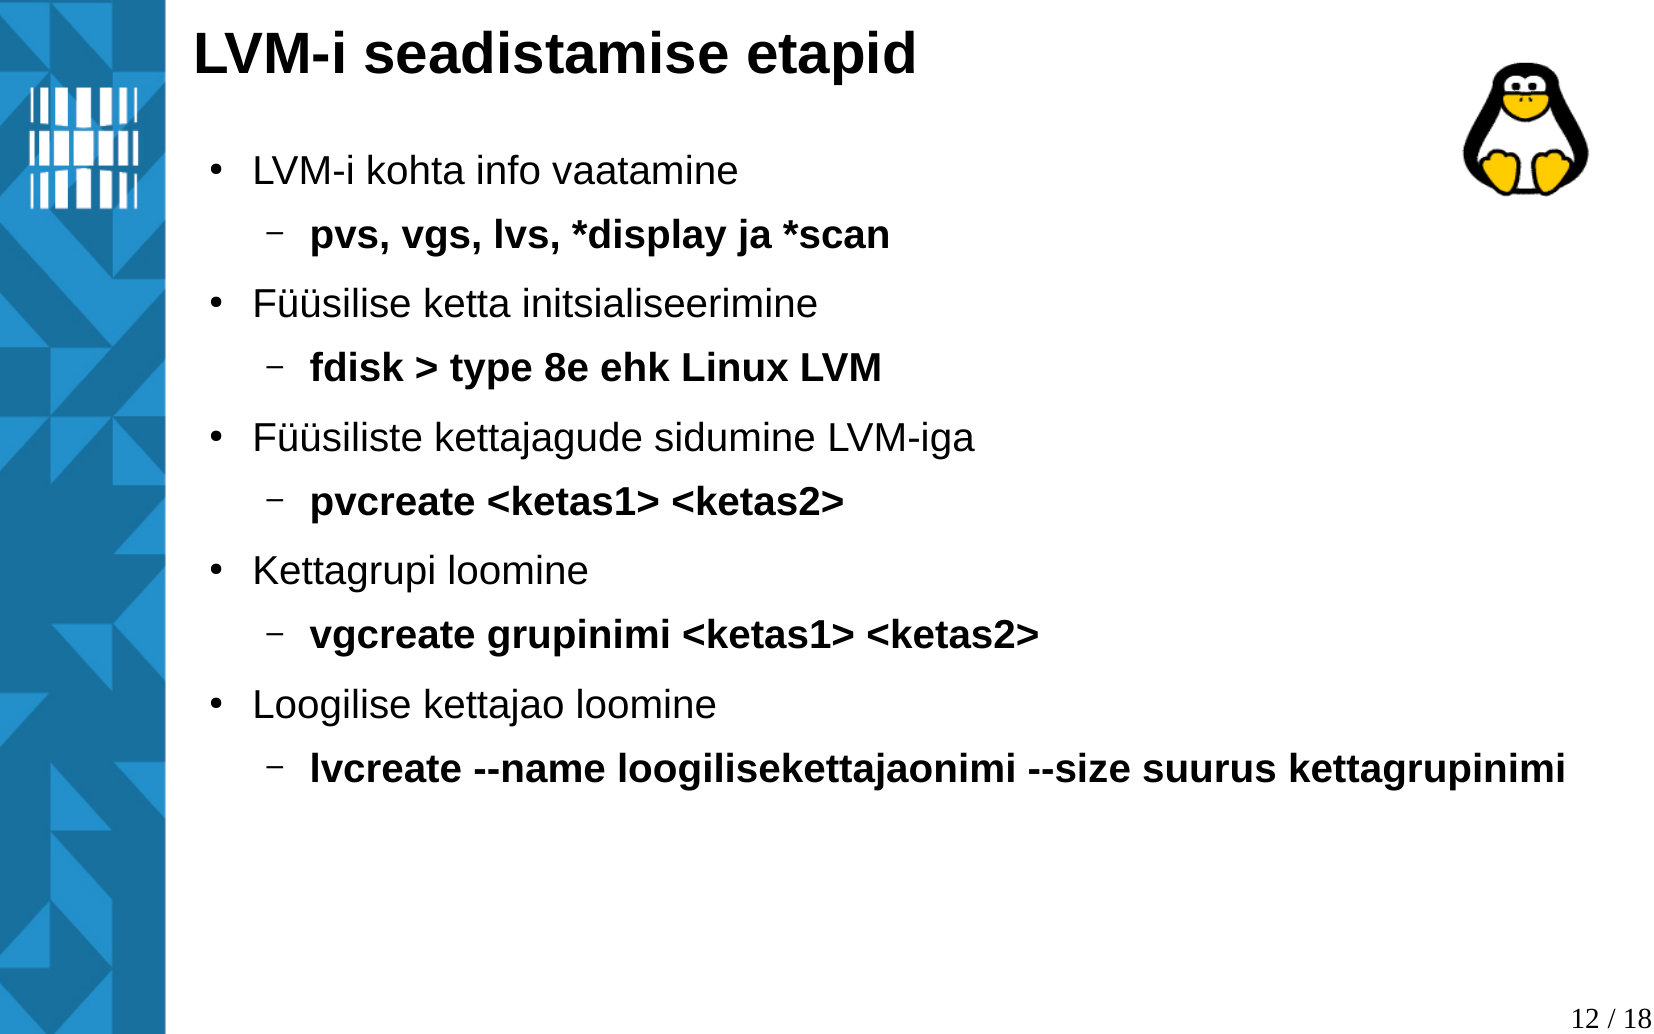

# LVM-i seadistamise etapid
LVM-i kohta info vaatamine
pvs, vgs, lvs, *display ja *scan
Füüsilise ketta initsialiseerimine
fdisk > type 8e ehk Linux LVM
Füüsiliste kettajagude sidumine LVM-iga
pvcreate <ketas1> <ketas2>
Kettagrupi loomine
vgcreate grupinimi <ketas1> <ketas2>
Loogilise kettajao loomine
lvcreate --name loogilisekettajaonimi --size suurus kettagrupinimi